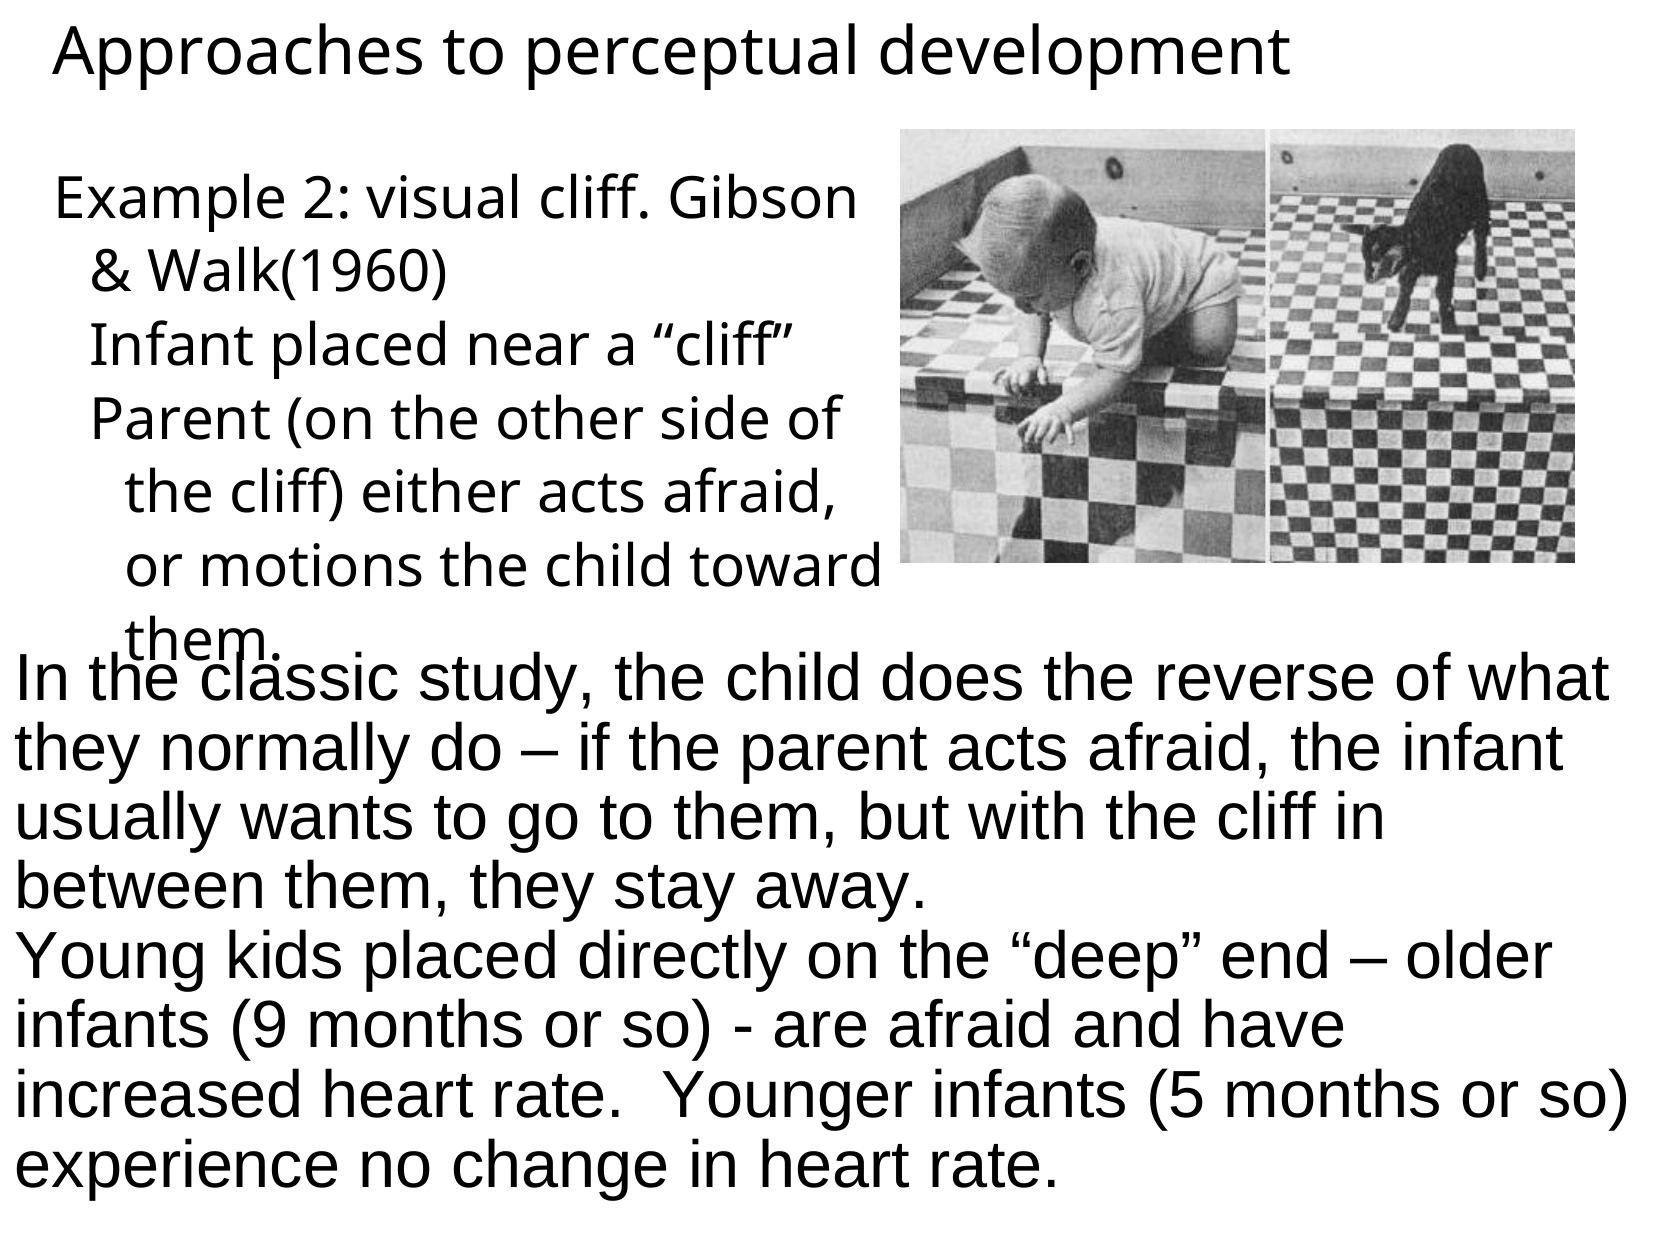

Approaches to perceptual development
Example 2: visual cliff. Gibson & Walk(1960)
Infant placed near a “cliff”
Parent (on the other side of the cliff) either acts afraid, or motions the child toward them.
In the classic study, the child does the reverse of what they normally do – if the parent acts afraid, the infant usually wants to go to them, but with the cliff in between them, they stay away.
Young kids placed directly on the “deep” end – older infants (9 months or so) - are afraid and have increased heart rate. Younger infants (5 months or so) experience no change in heart rate.